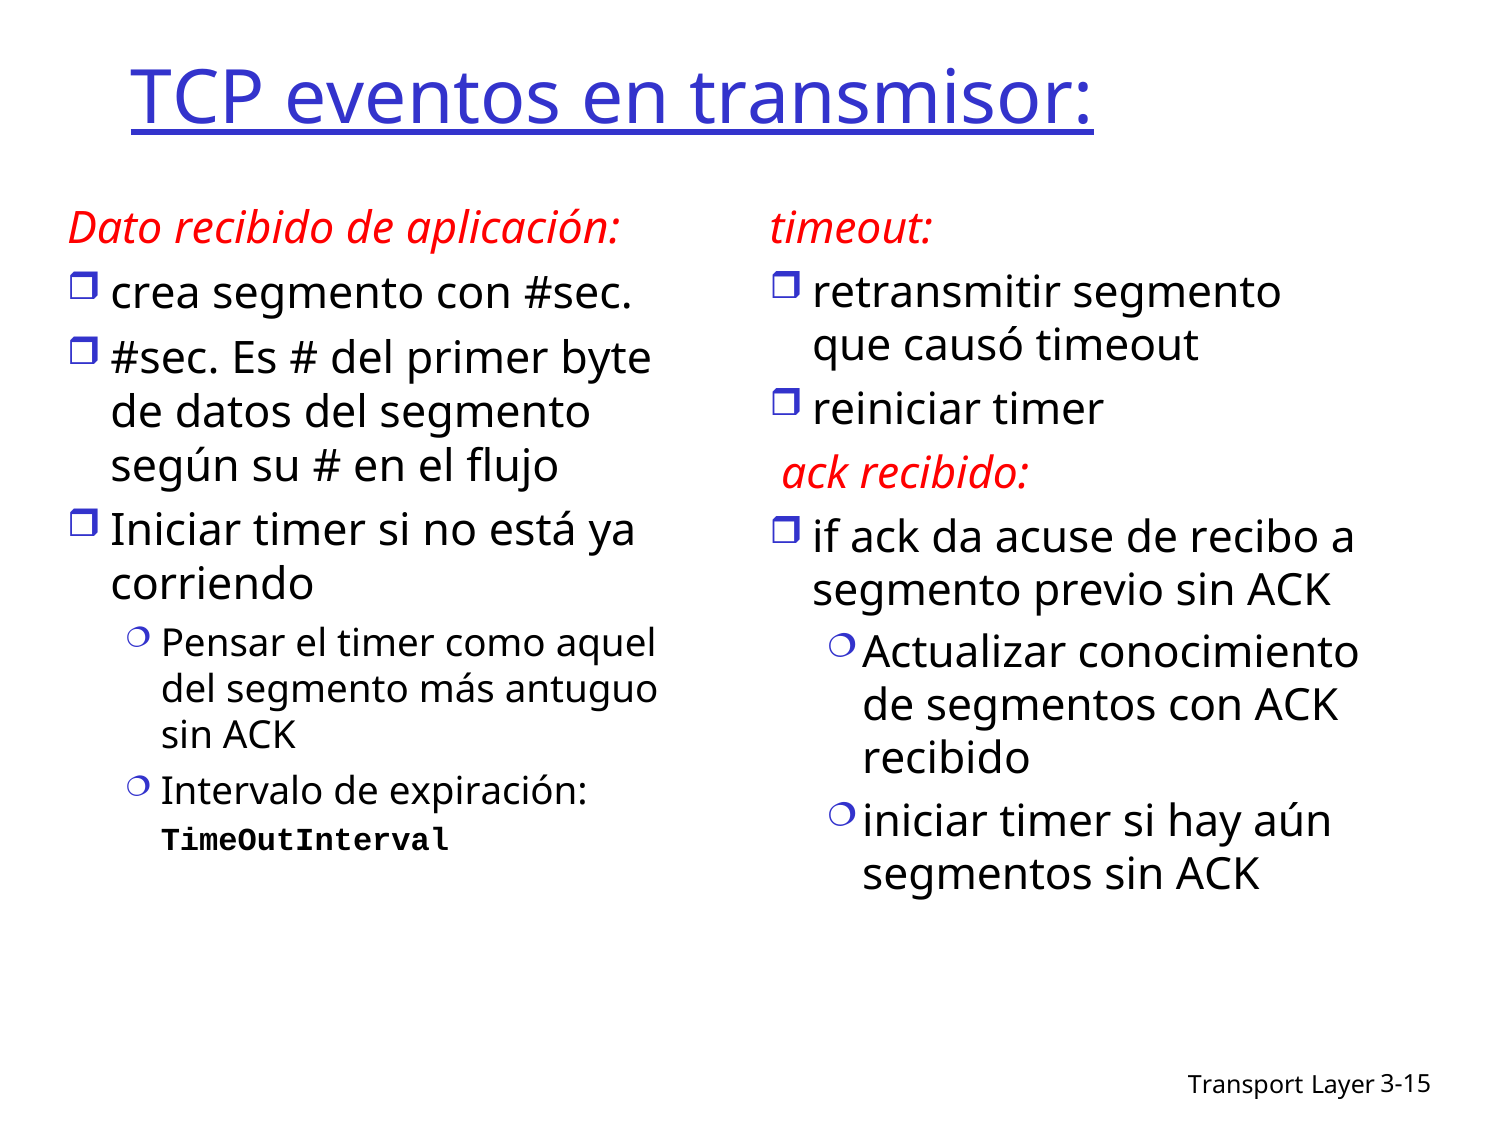

# TCP eventos en transmisor:
Dato recibido de aplicación:
crea segmento con #sec.
#sec. Es # del primer byte de datos del segmento según su # en el flujo
Iniciar timer si no está ya corriendo
Pensar el timer como aquel del segmento más antuguo sin ACK
Intervalo de expiración: TimeOutInterval
timeout:
retransmitir segmento que causó timeout
reiniciar timer
 ack recibido:
if ack da acuse de recibo a segmento previo sin ACK
Actualizar conocimiento de segmentos con ACK recibido
iniciar timer si hay aún segmentos sin ACK
Transport Layer